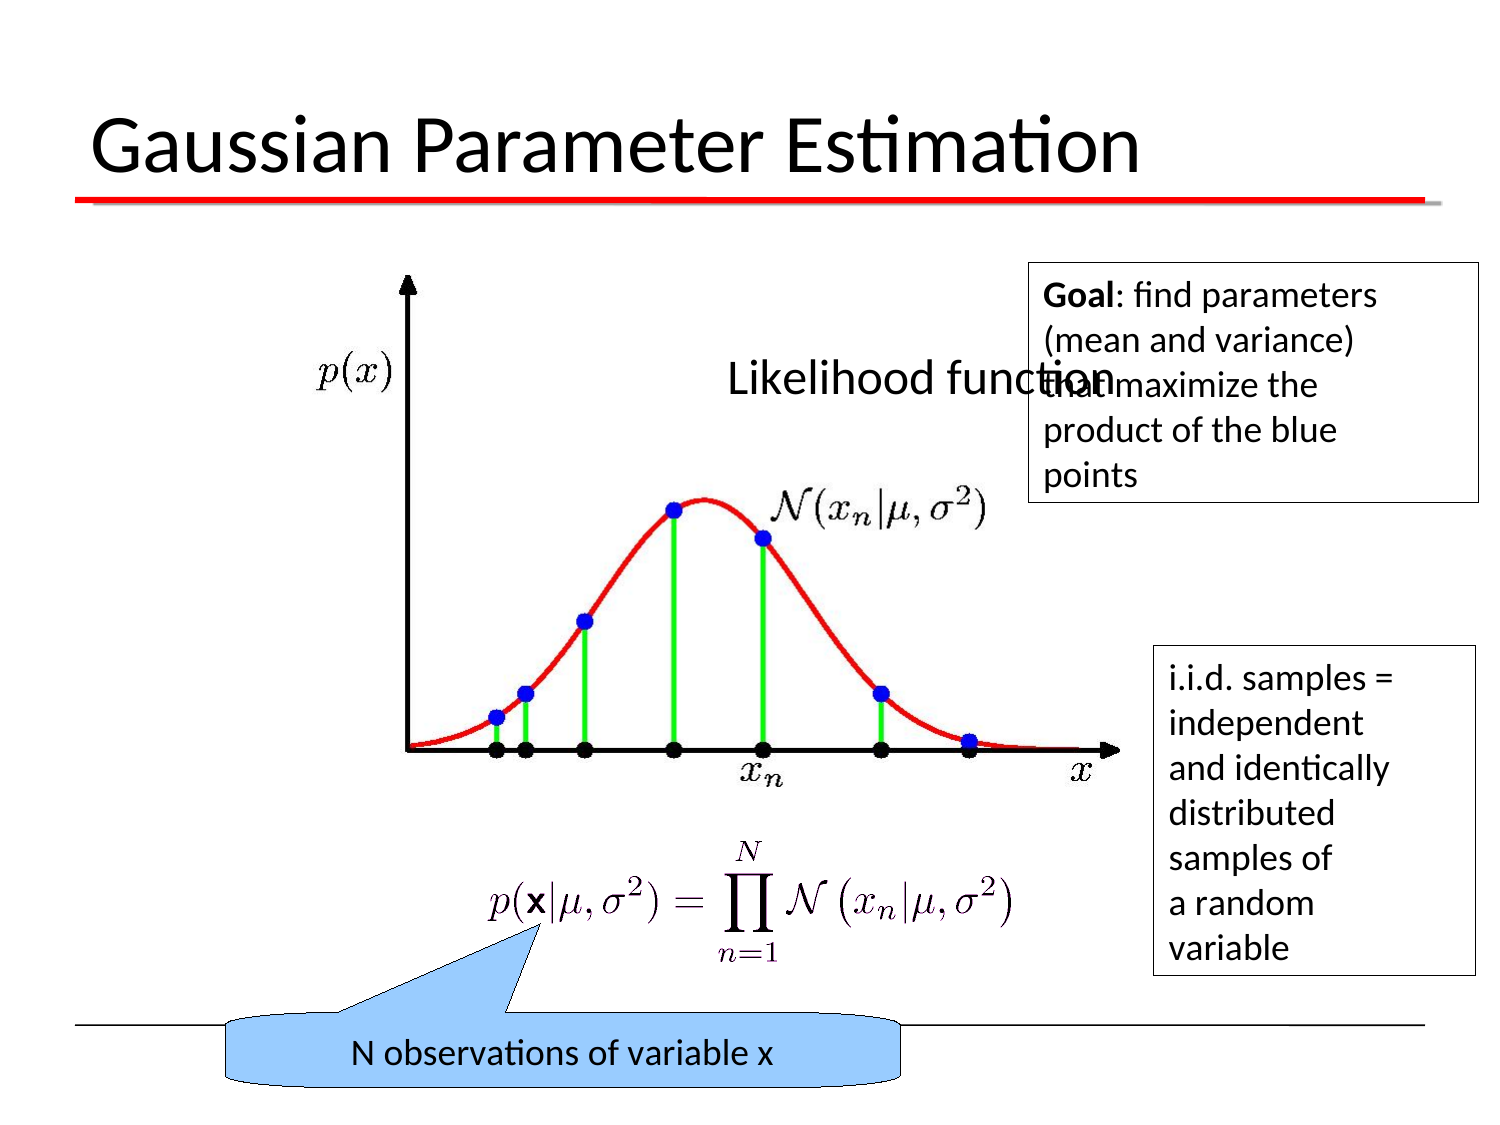

# Gaussian Parameter Estimation
Goal: find parameters
(mean and variance)
that maximize the
product of the blue
points
Likelihood function
i.i.d. samples =
independent
and identically
distributed
samples of
a random
variable
N observations of variable x